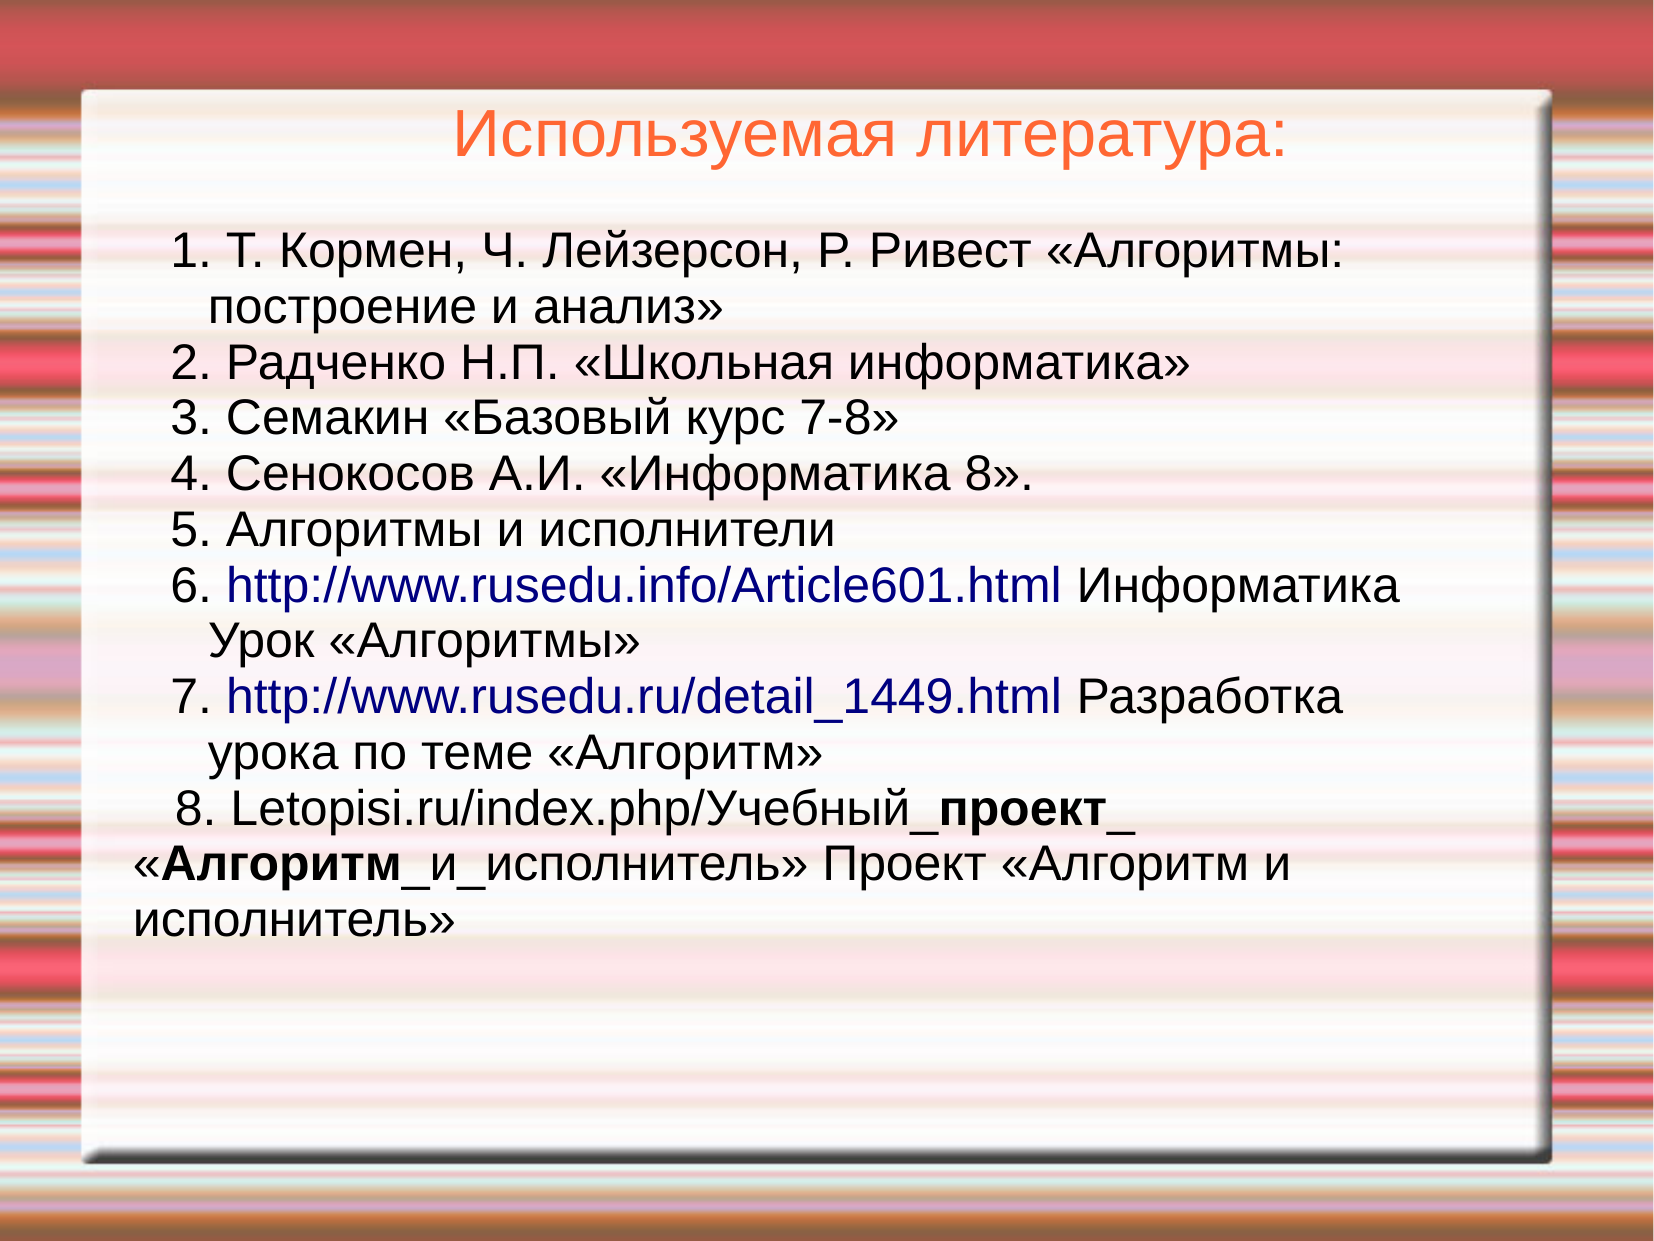

Используемая литература:
1. Т. Кормен, Ч. Лейзерсон, Р. Ривест «Алгоритмы: построение и анализ»
2. Радченко Н.П. «Школьная информатика»
3. Семакин «Базовый курс 7-8»
4. Сенокосов А.И. «Информатика 8».
5. Алгоритмы и исполнители
6. http://www.rusedu.info/Article601.html Информатика Урок «Алгоритмы»
7. http://www.rusedu.ru/detail_1449.html Разработка урока по теме «Алгоритм»
 8. Letopisi.ru/index.php/Учебный_проект_ «Алгоритм_и_исполнитель» Проект «Алгоритм и исполнитель»